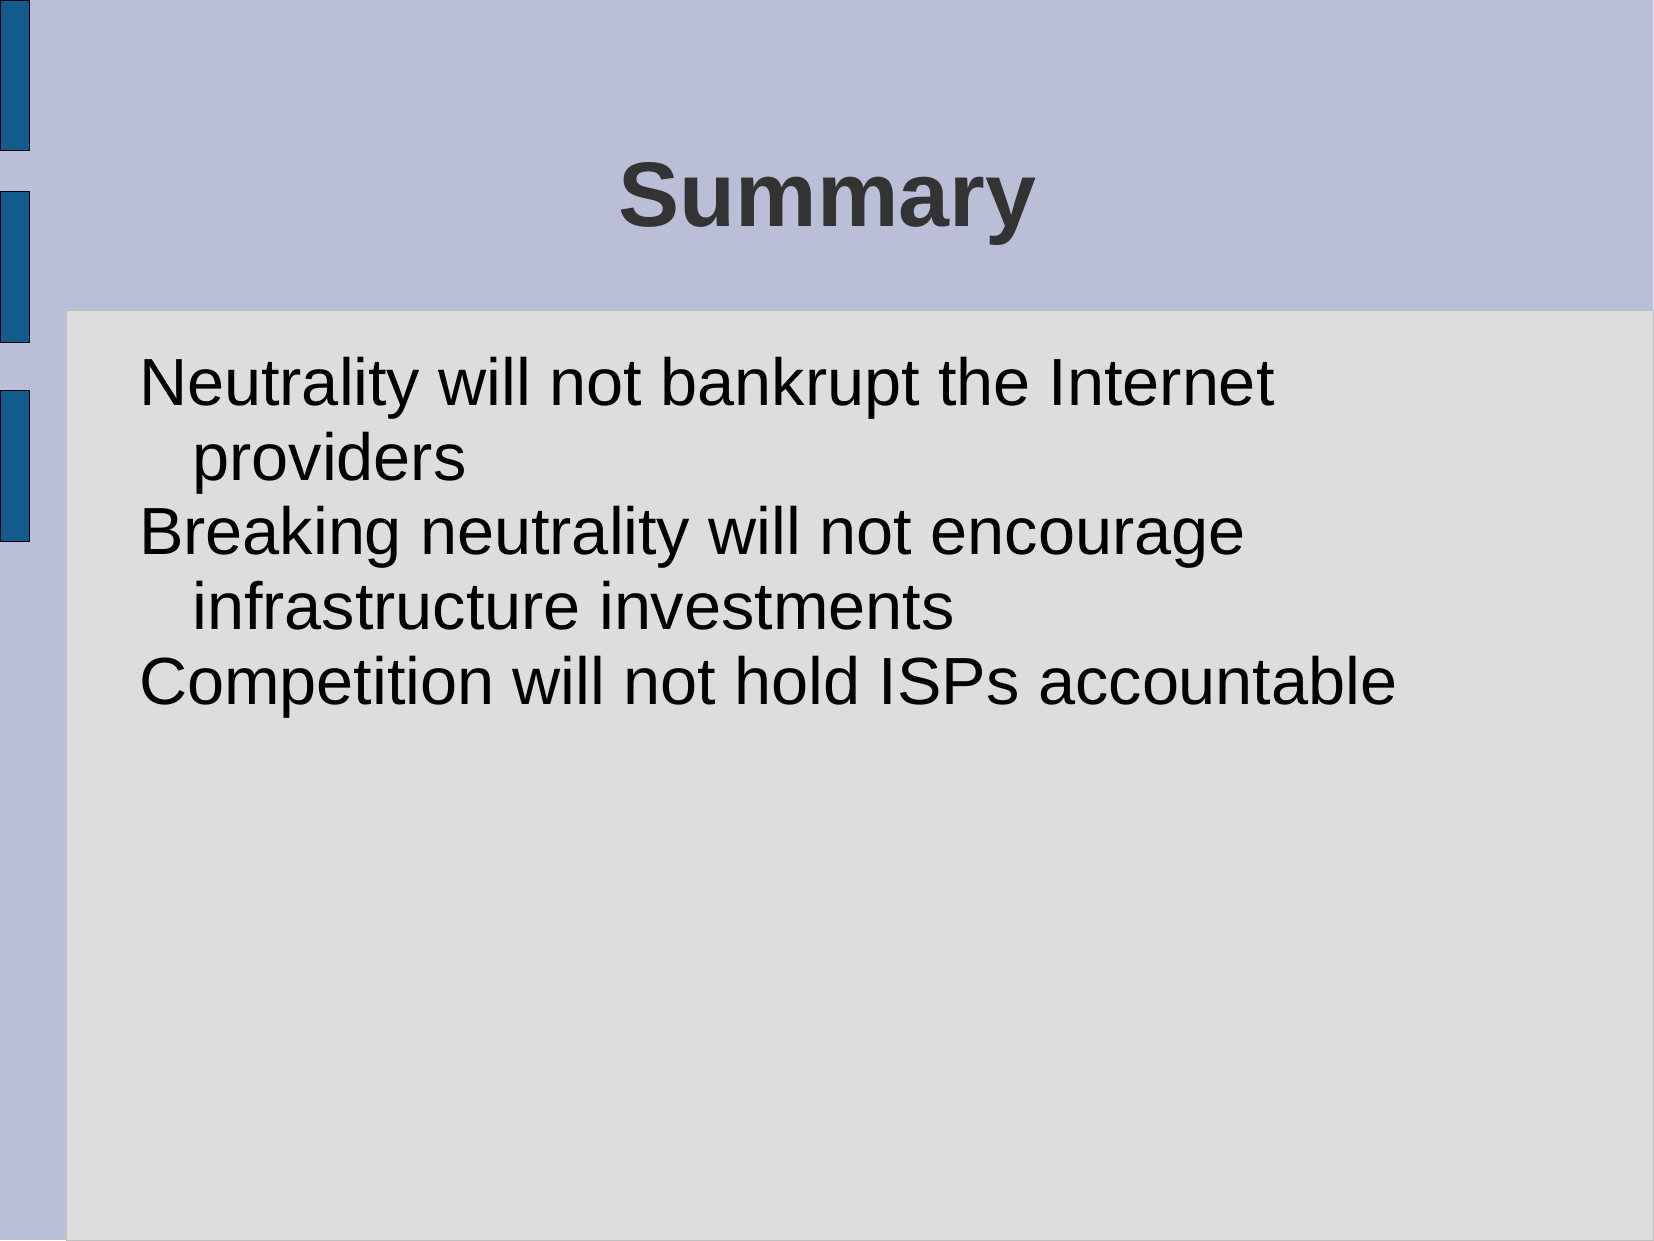

# Summary
Neutrality will not bankrupt the Internet providers
Breaking neutrality will not encourage infrastructure investments
Competition will not hold ISPs accountable